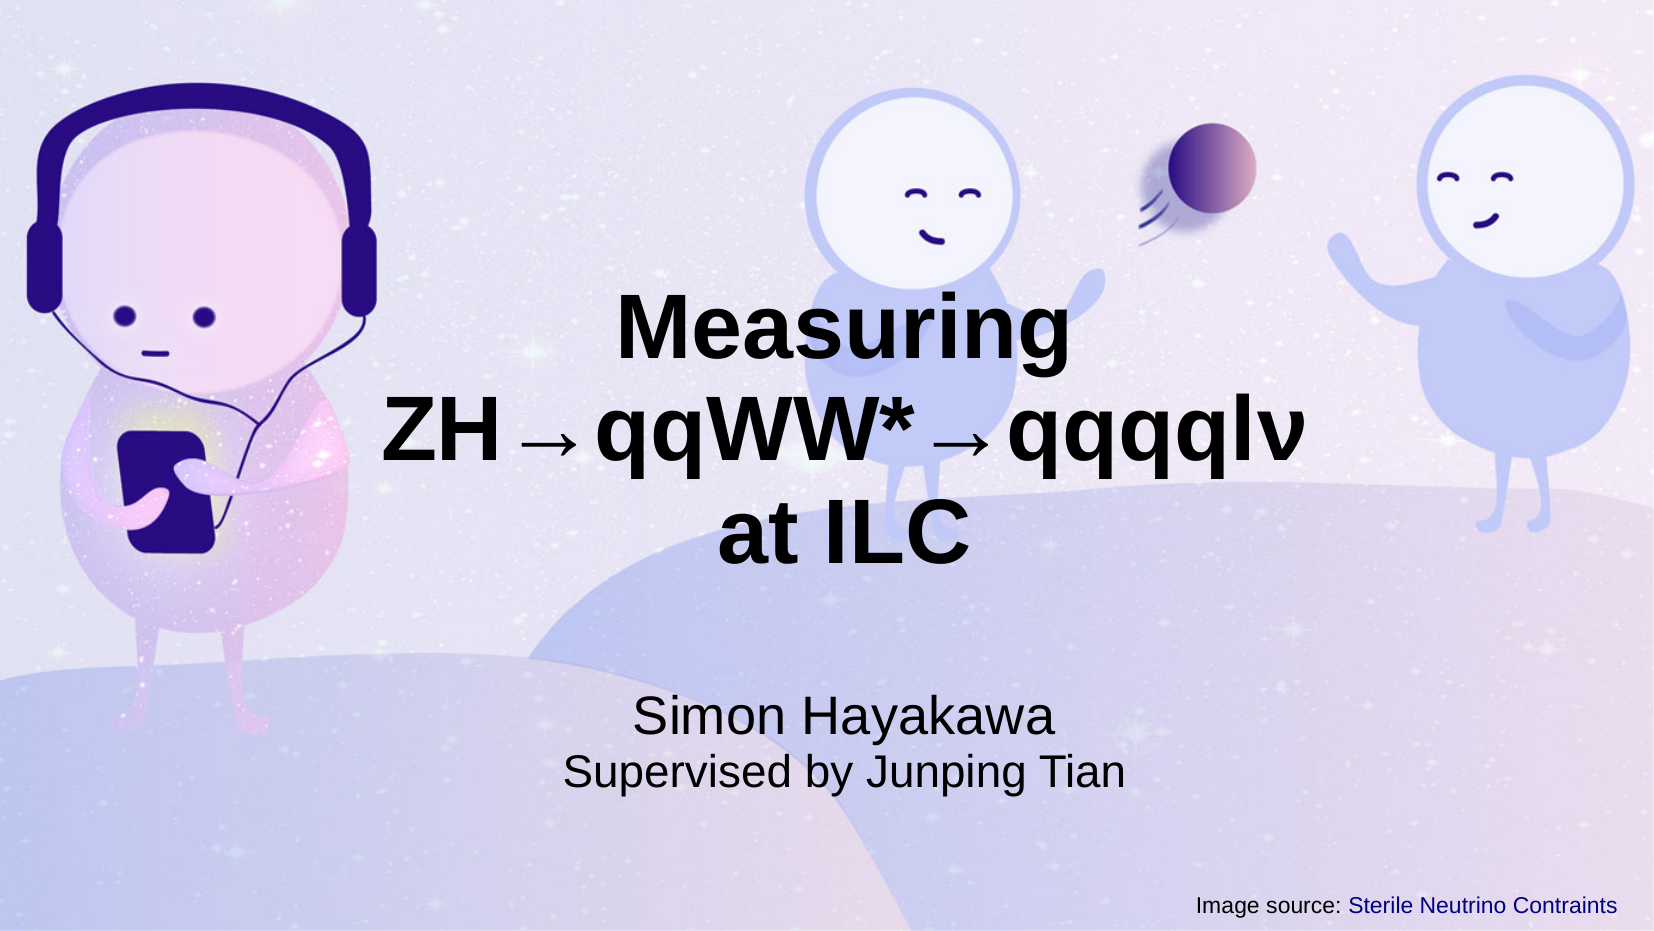

# Measuring ZH→qqWW*→qqqqlν at ILC Simon Hayakawa Supervised by Junping Tian
Image source: Sterile Neutrino Contraints